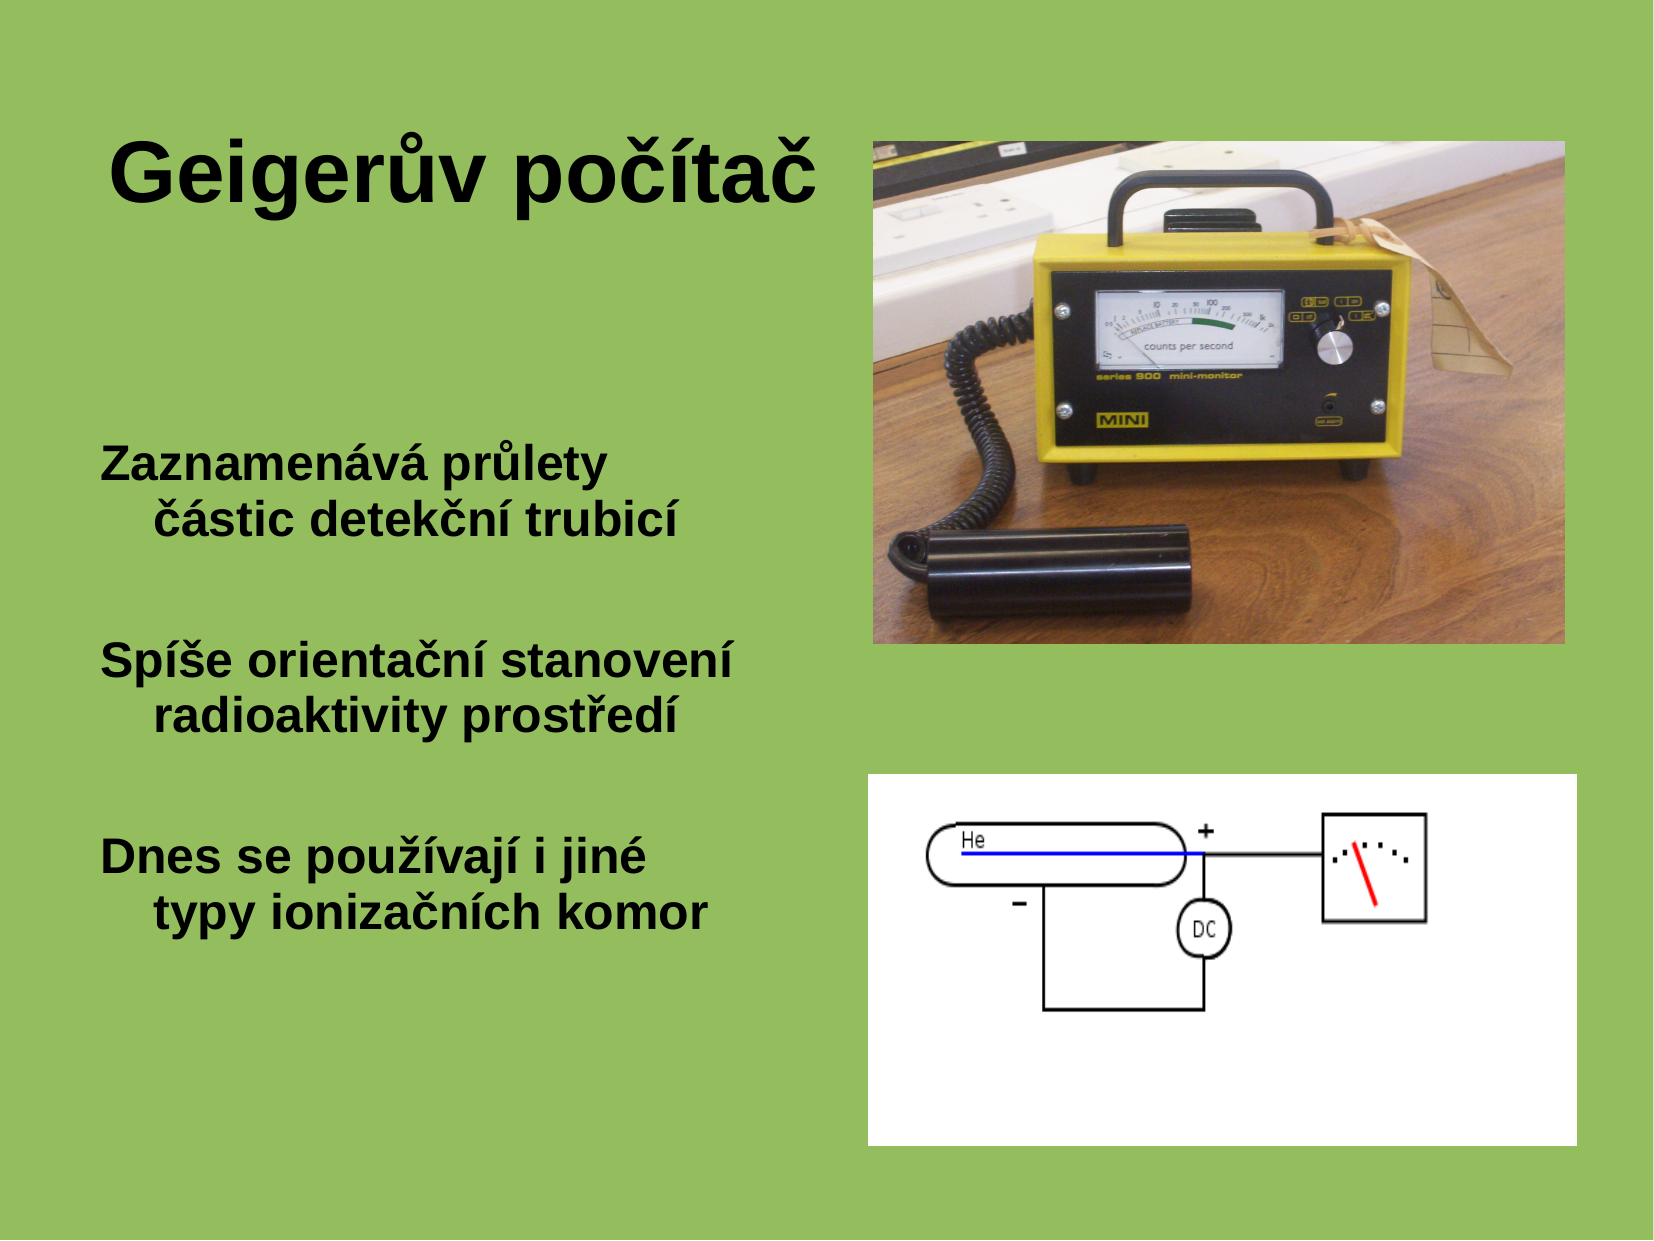

# Geigerův počítač
Zaznamenává průlety
částic detekční trubicí
Spíše orientační stanovení
radioaktivity prostředí
Dnes se používají i jiné
typy ionizačních komor